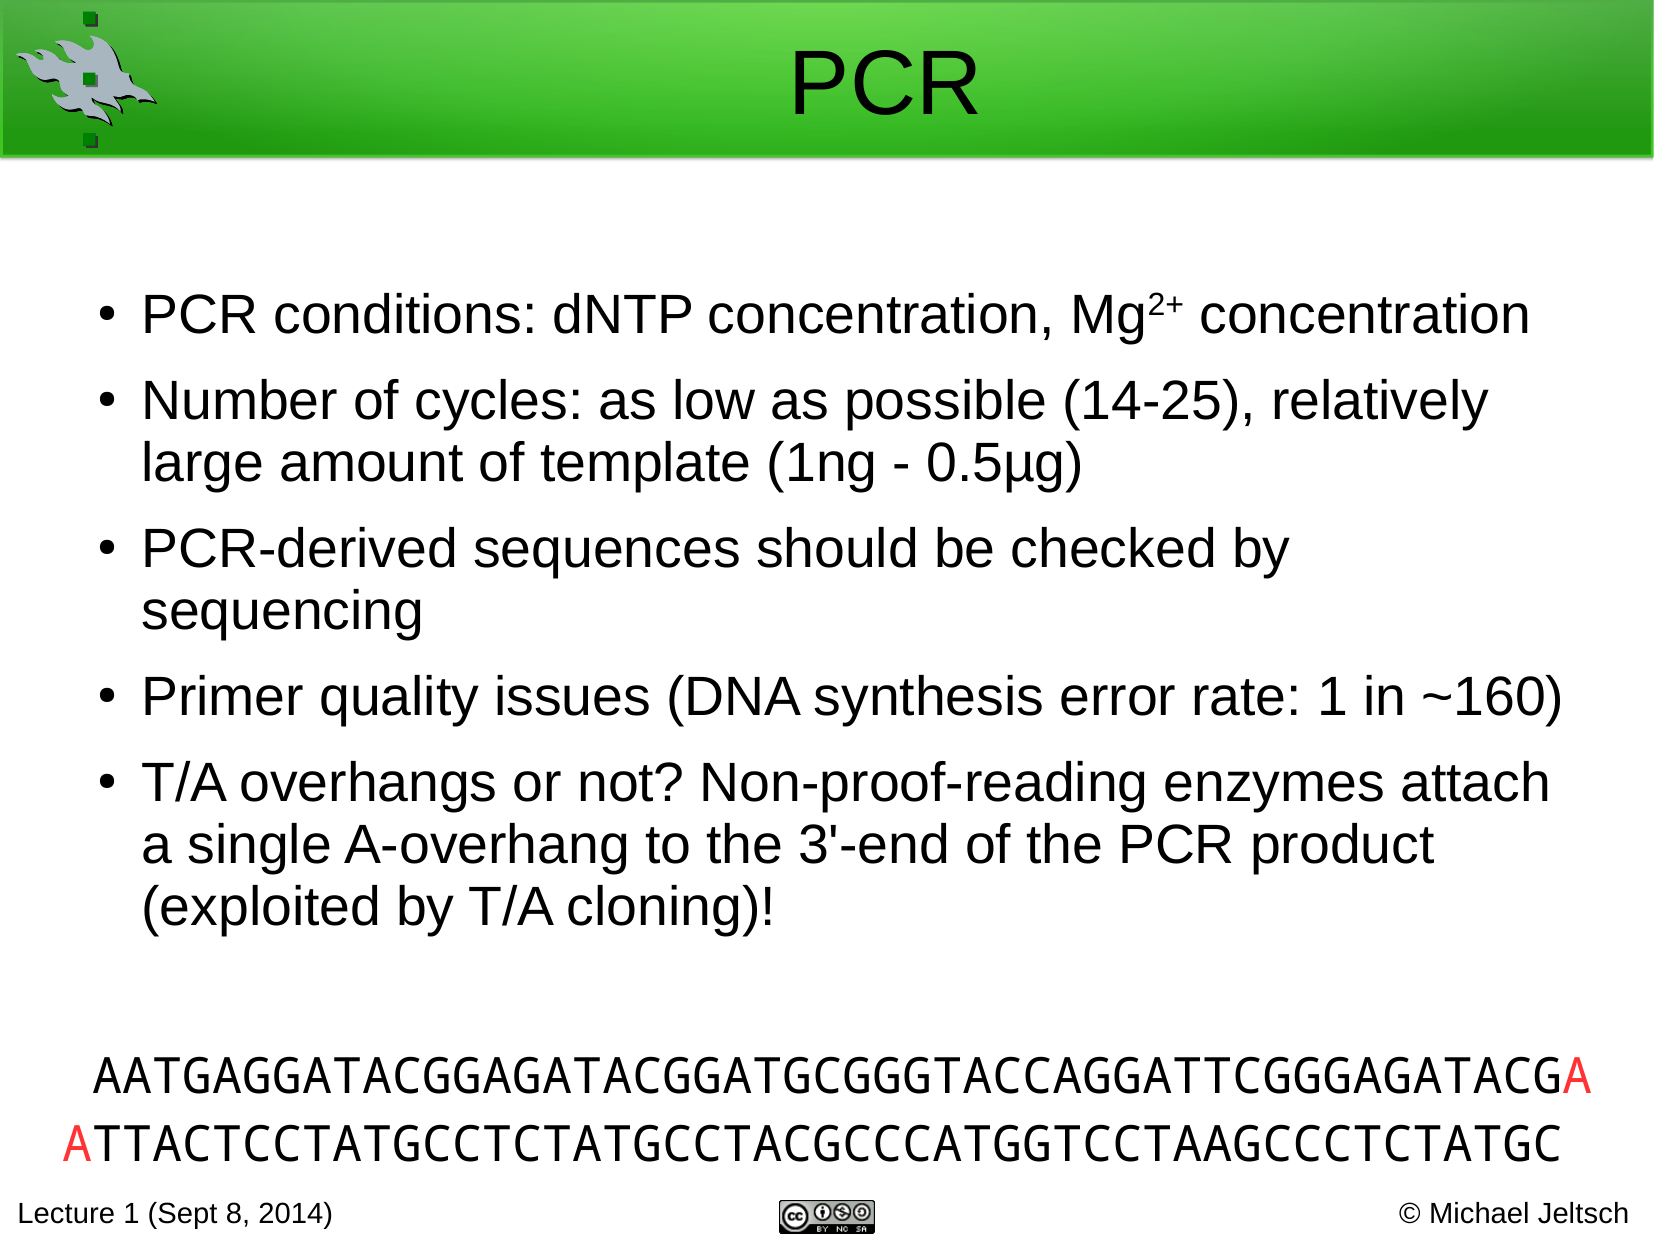

# PCR
PCR conditions: dNTP concentration, Mg2+ concentration
Number of cycles: as low as possible (14-25), relatively large amount of template (1ng - 0.5µg)
PCR-derived sequences should be checked by sequencing
Primer quality issues (DNA synthesis error rate: 1 in ~160)
T/A overhangs or not? Non-proof-reading enzymes attach a single A-overhang to the 3'-end of the PCR product (exploited by T/A cloning)!
 TAATGAGGATACGGAGATACGGATGCGGGTACCAGGATTCGGGAGATACGA
ATTACTCCTATGCCTCTATGCCTACGCCCATGGTCCTAAGCCCTCTATGC